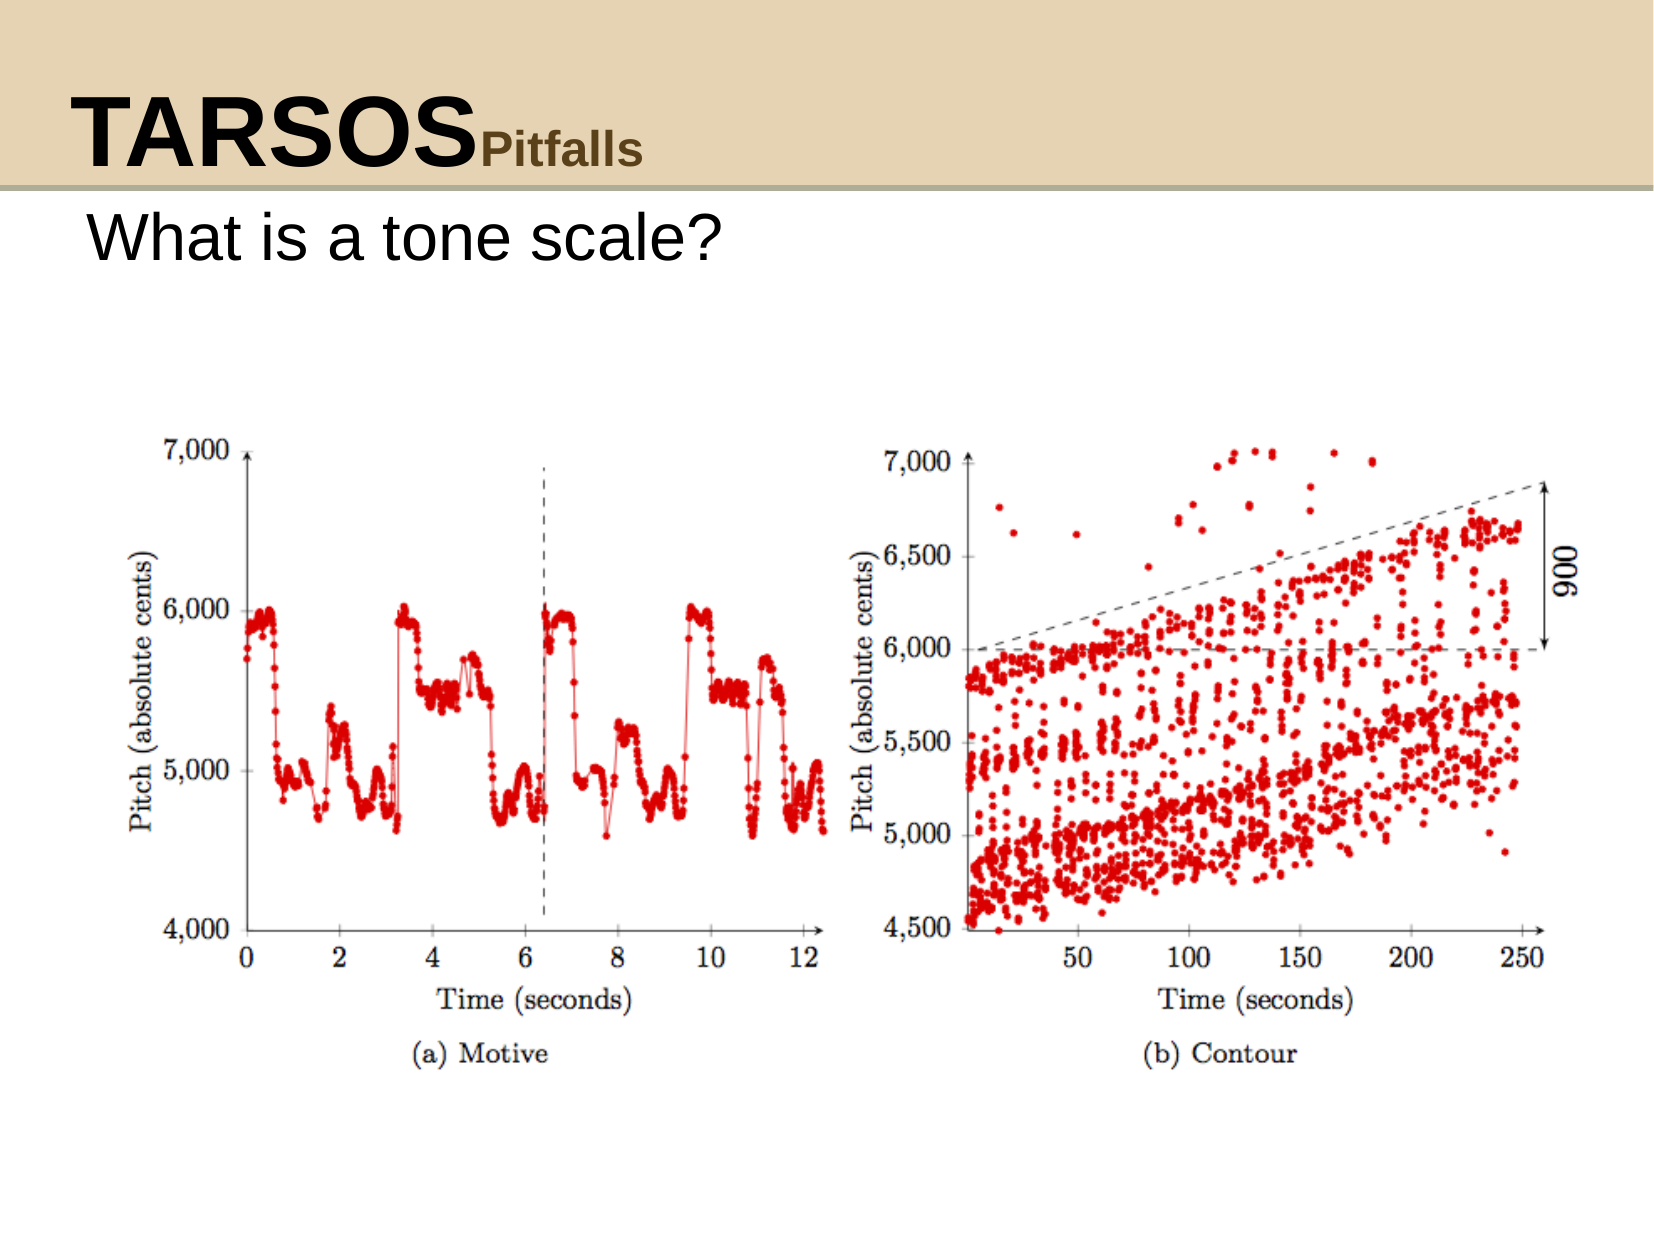

# TARSOSPitfalls
What is a tone scale?